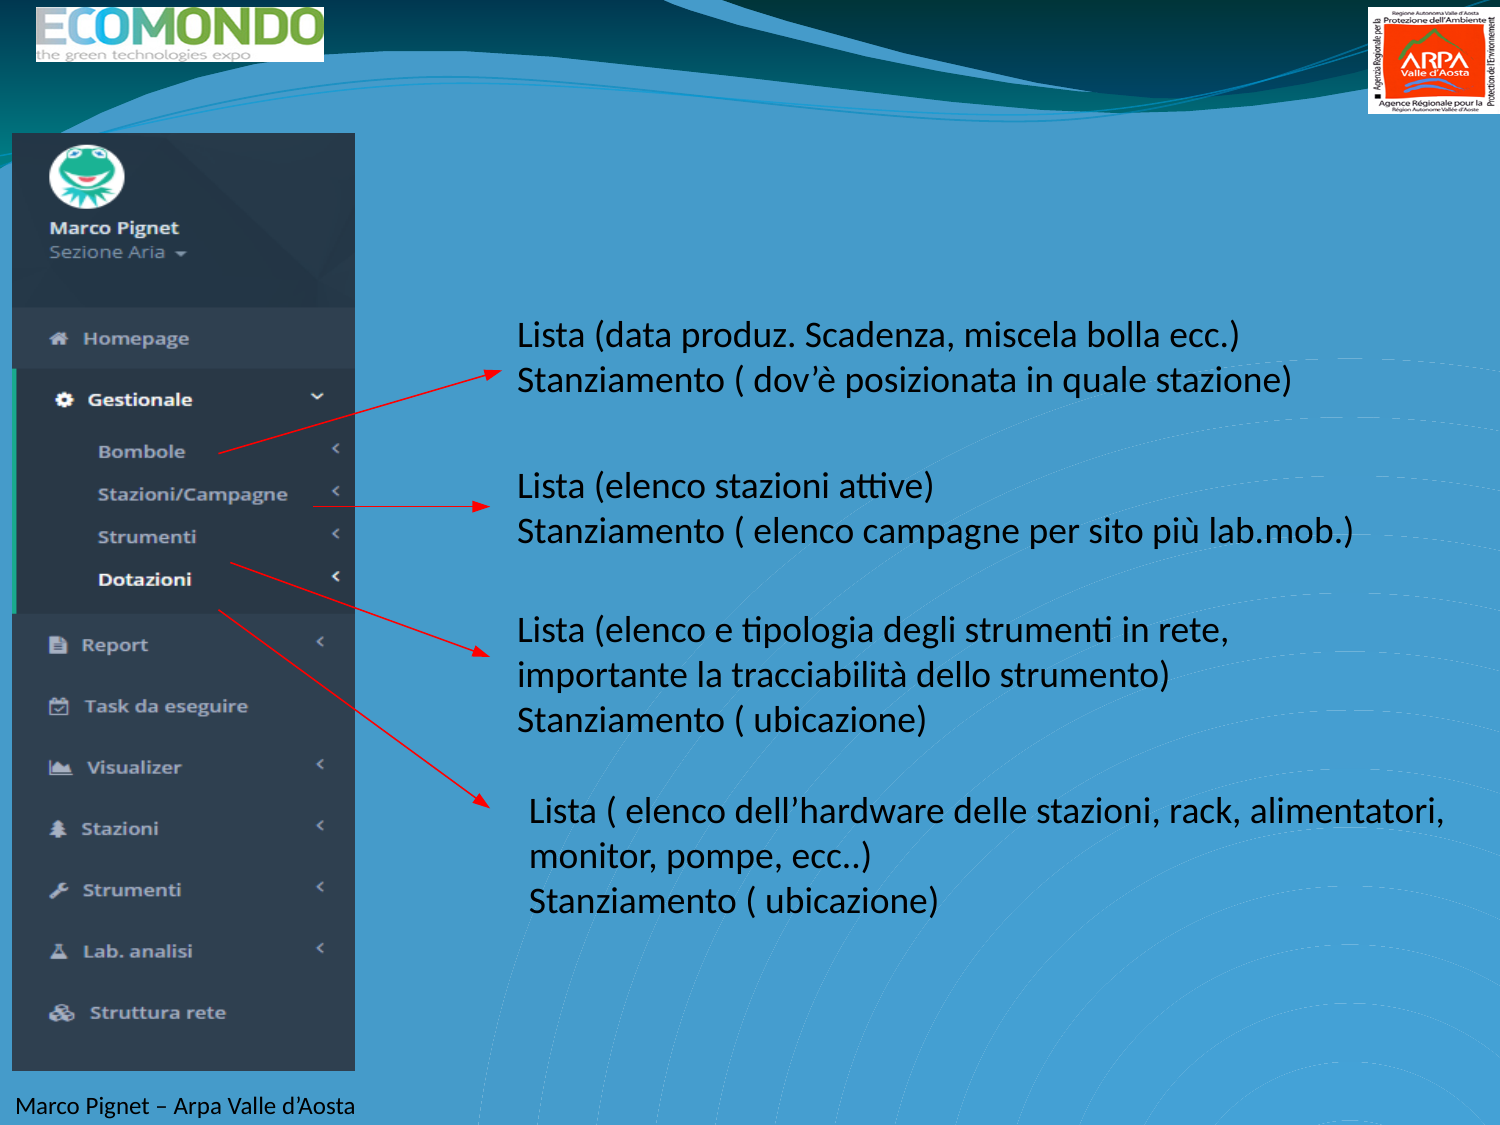

Lista (data produz. Scadenza, miscela bolla ecc.)
Stanziamento ( dov’è posizionata in quale stazione)
Lista (elenco stazioni attive)
Stanziamento ( elenco campagne per sito più lab.mob.)
Lista (elenco e tipologia degli strumenti in rete, importante la tracciabilità dello strumento)
Stanziamento ( ubicazione)
Lista ( elenco dell’hardware delle stazioni, rack, alimentatori, monitor, pompe, ecc..)
Stanziamento ( ubicazione)
Marco Pignet – Arpa Valle d’Aosta